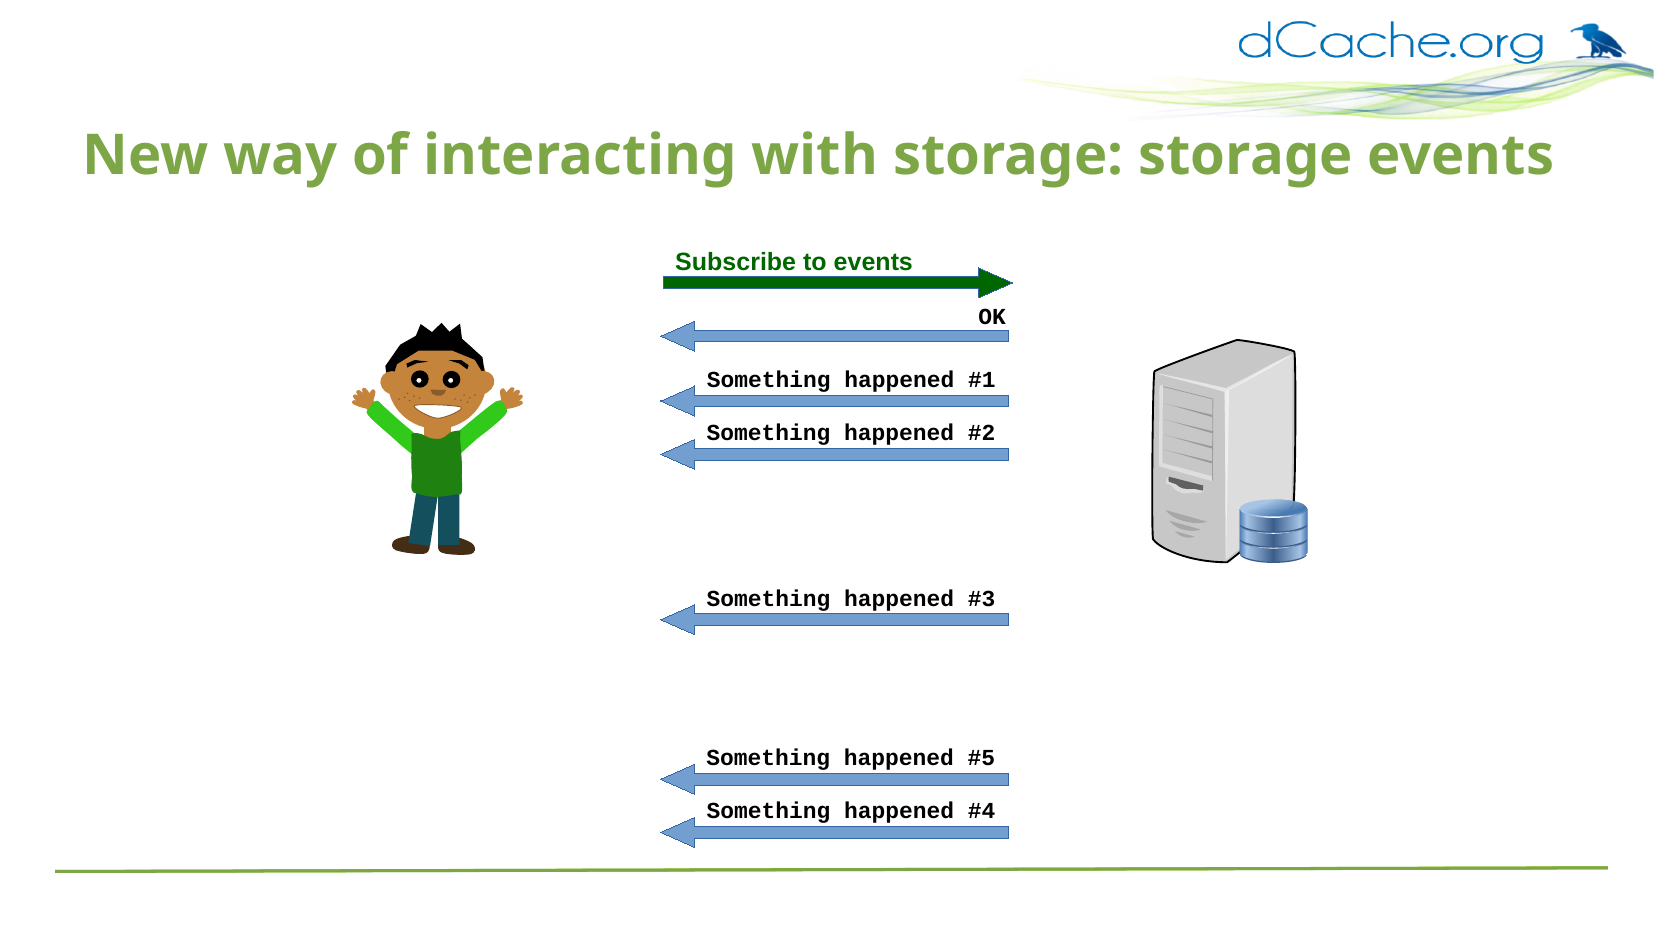

# New way of interacting with storage: storage events
Subscribe to events
OK
Something happened #1
Something happened #2
Something happened #3
Something happened #5
Something happened #4